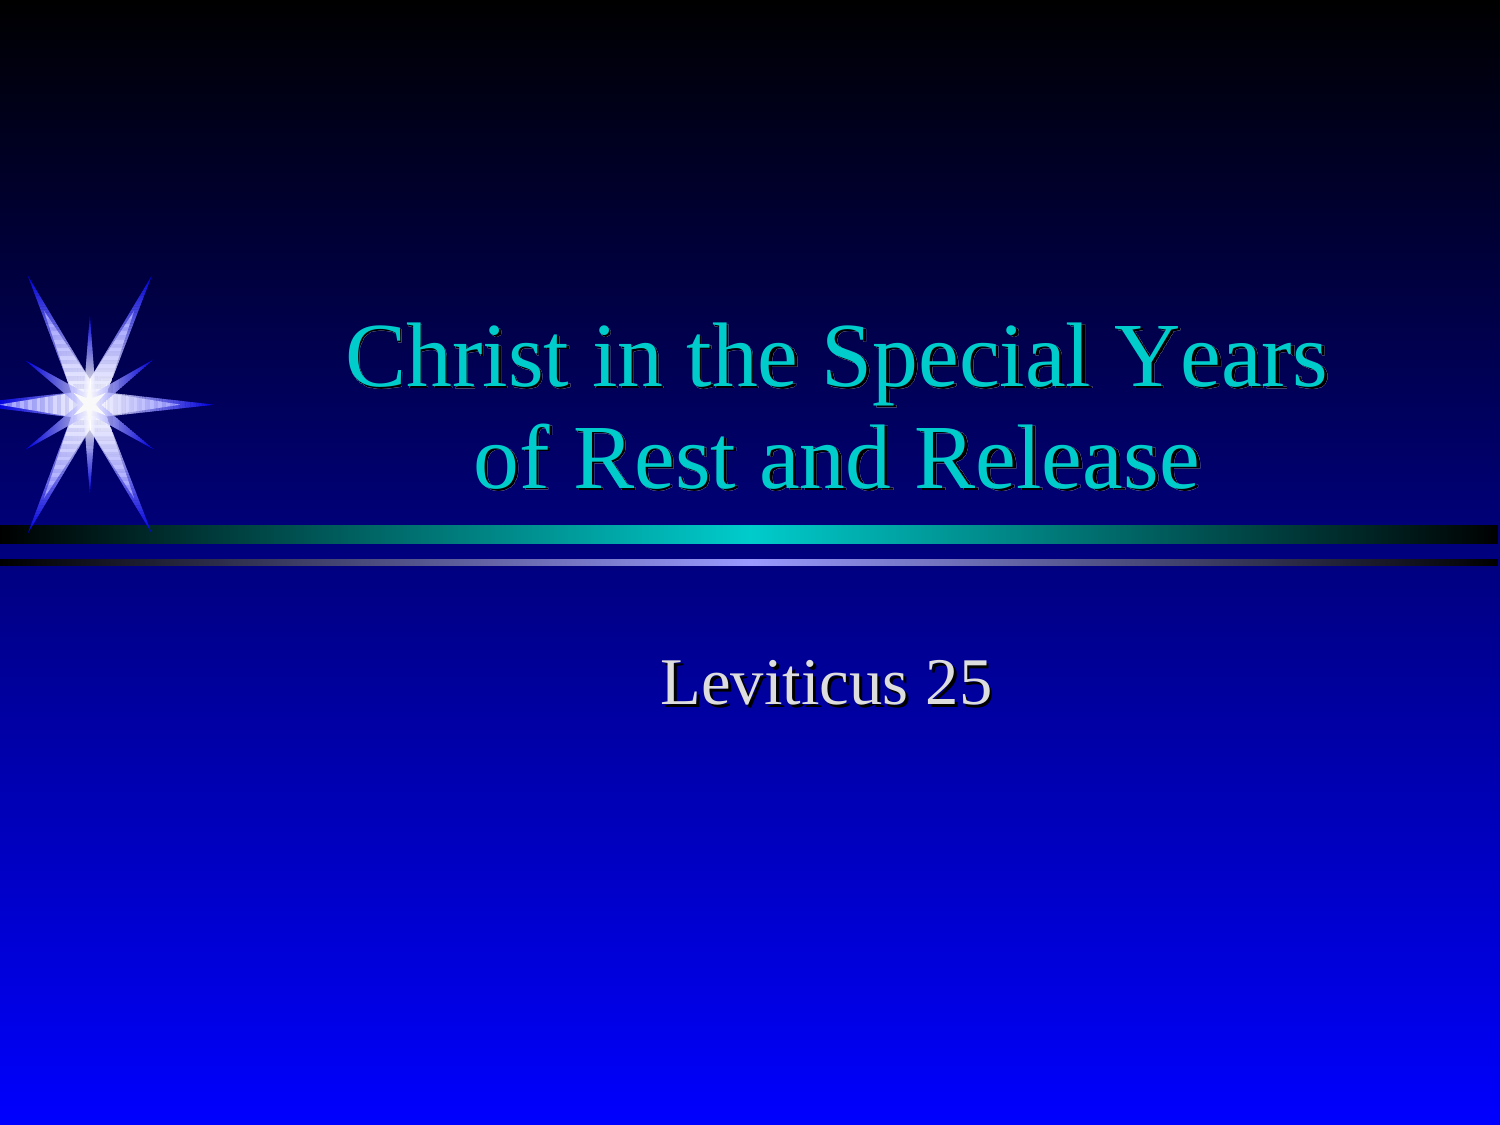

# Christ in the Special Years of Rest and Release
Leviticus 25